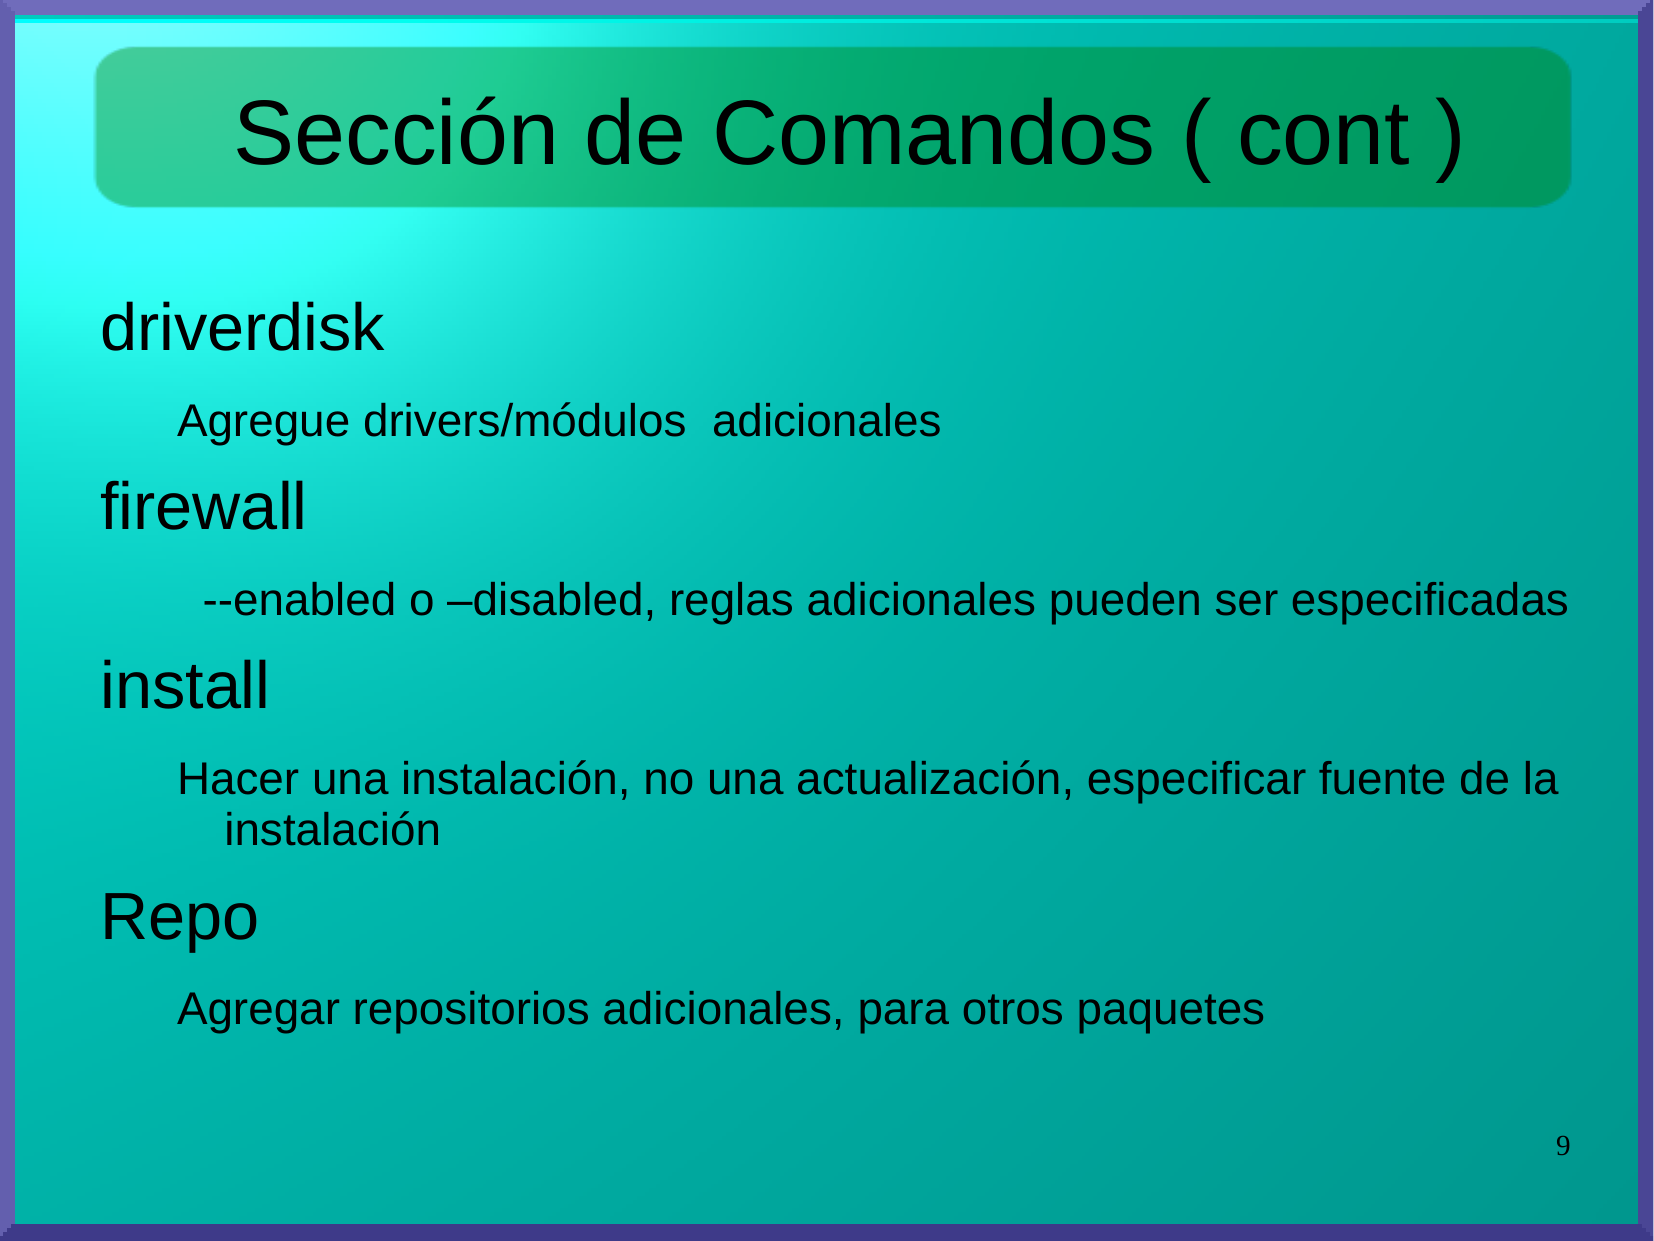

# Sección de Comandos ( cont )
driverdisk
Agregue drivers/módulos adicionales
firewall
 --enabled o –disabled, reglas adicionales pueden ser especificadas
install
Hacer una instalación, no una actualización, especificar fuente de la instalación
Repo
Agregar repositorios adicionales, para otros paquetes
9